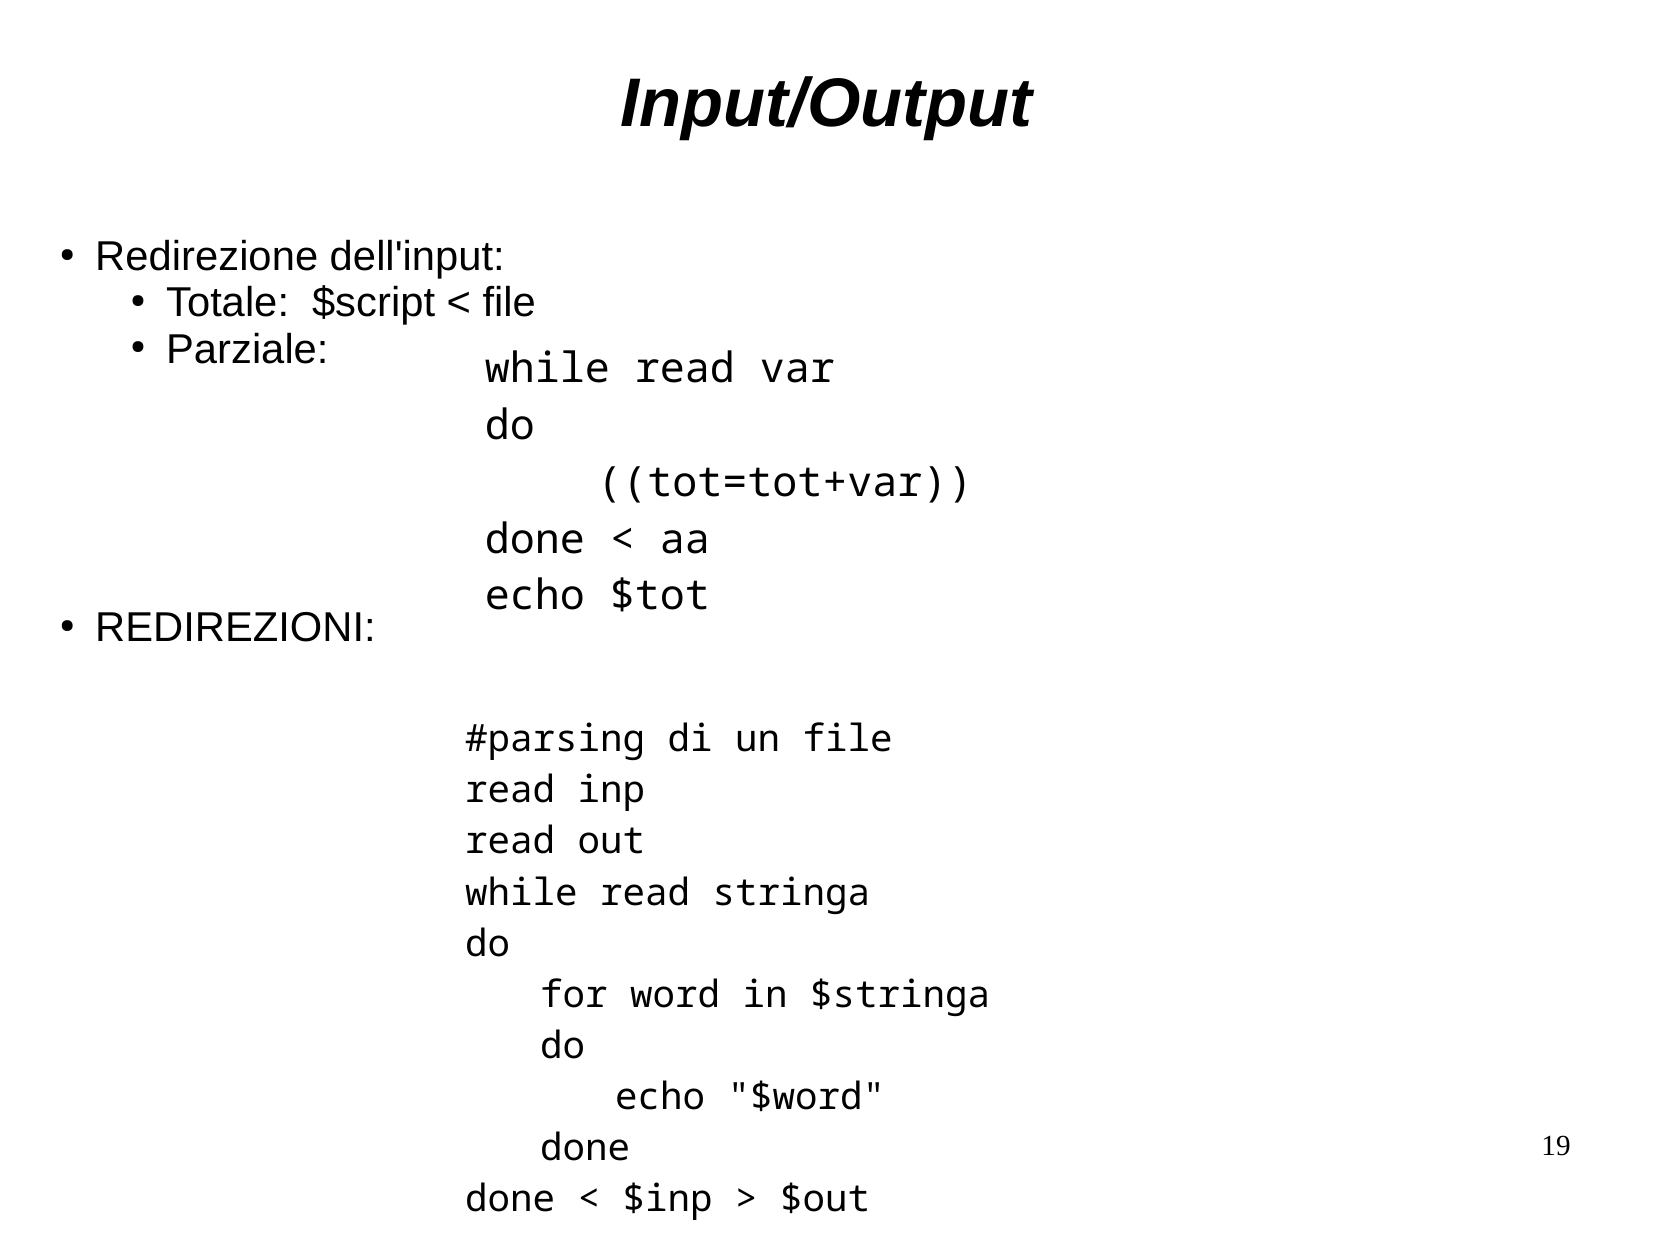

# Input/Output
Redirezione dell'input:
Totale: $script < file
Parziale:
REDIREZIONI:
while read var
do
	((tot=tot+var))
done < aa
echo $tot
#parsing di un file
read inp
read out
while read stringa
do
	for word in $stringa
	do
		echo "$word"
	done
done < $inp > $out
19